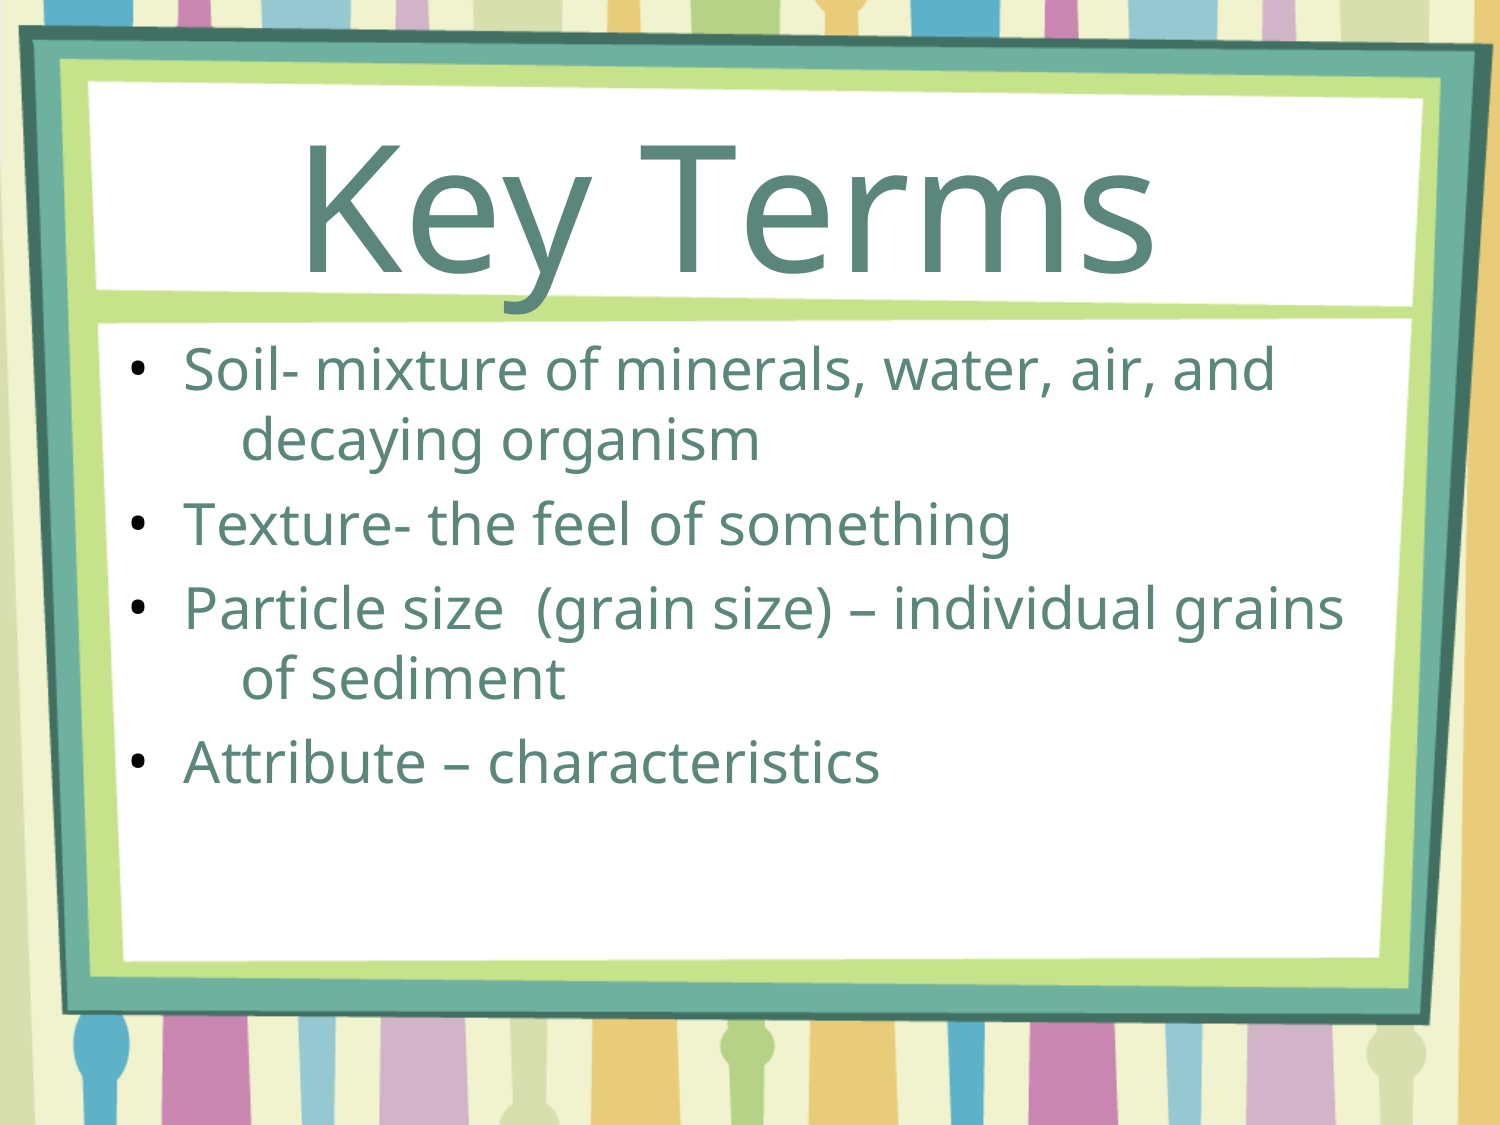

# Key Terms
Soil- mixture of minerals, water, air, and decaying organism
Texture- the feel of something
Particle size (grain size) – individual grains of sediment
Attribute – characteristics